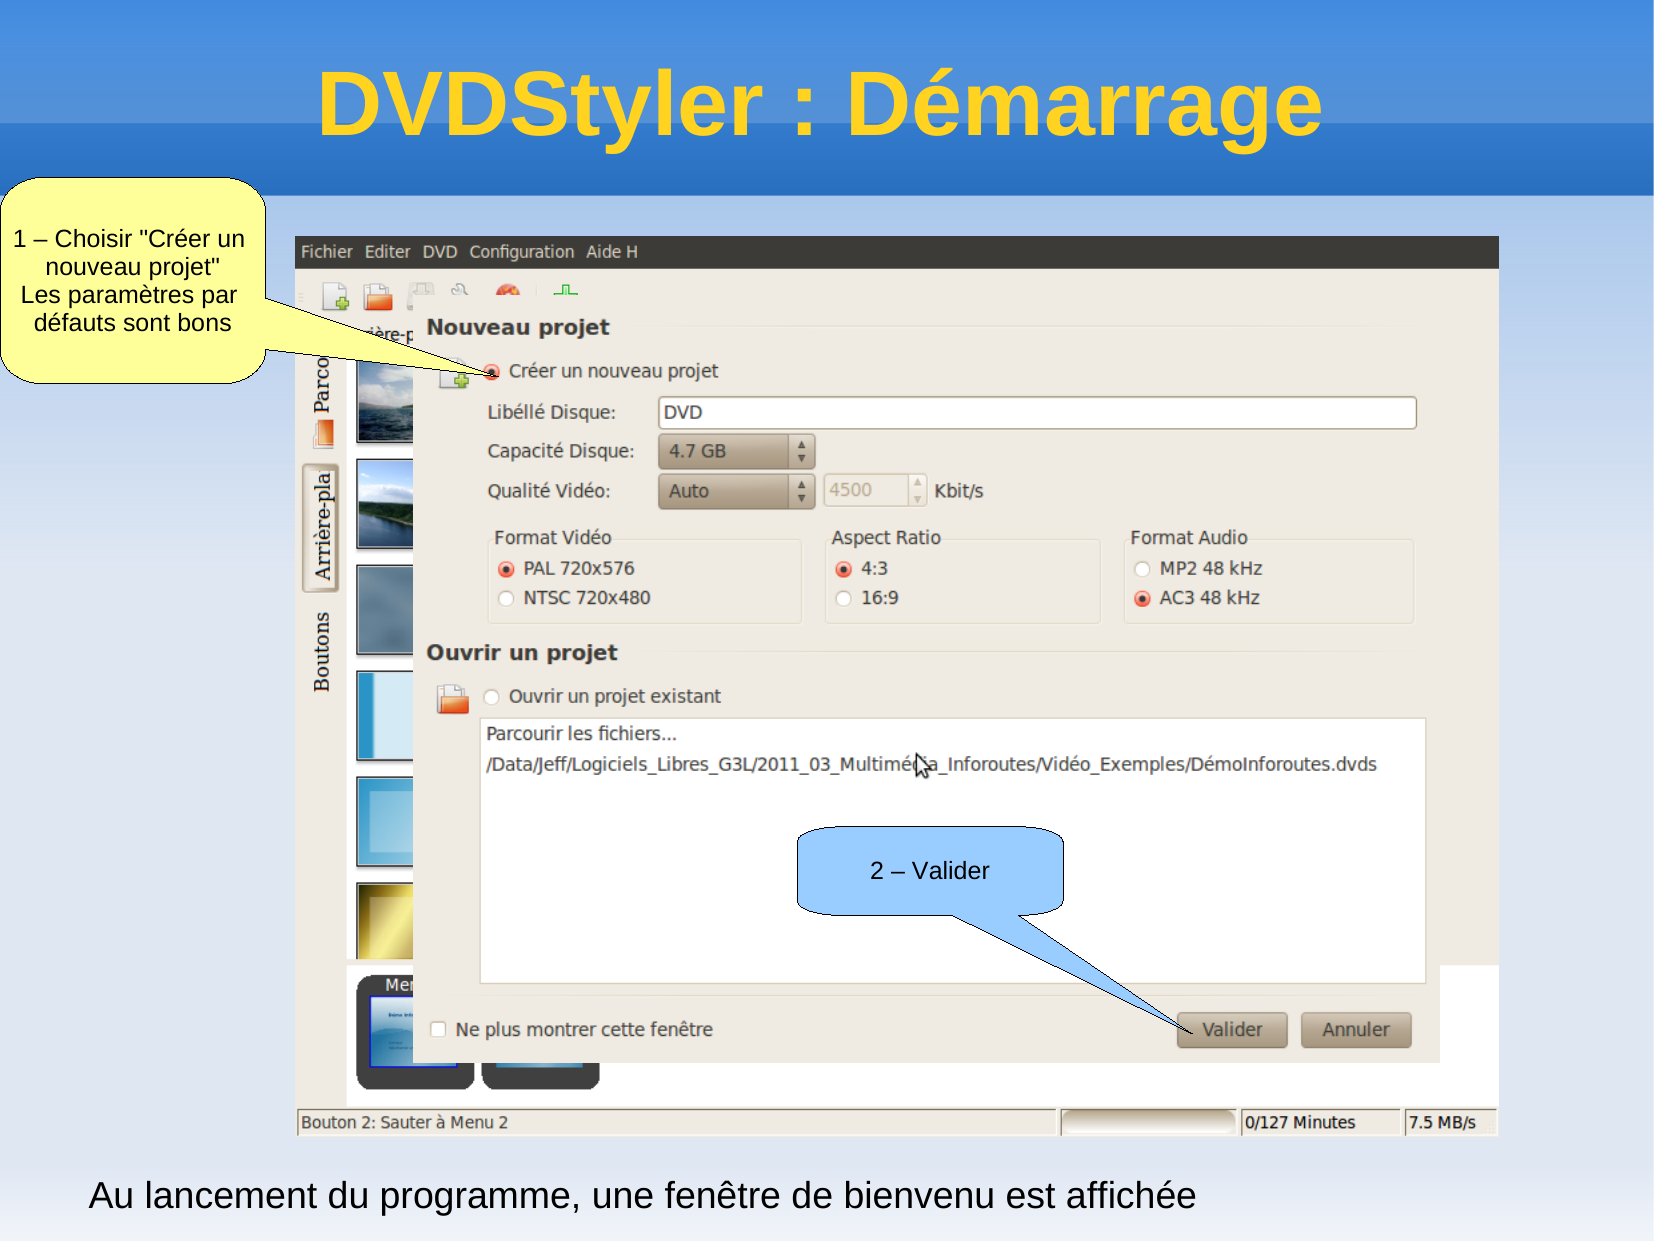

# DVDStyler : Démarrage
1 – Choisir "Créer un
nouveau projet"
Les paramètres par
défauts sont bons
2 – Valider
Au lancement du programme, une fenêtre de bienvenu est affichée